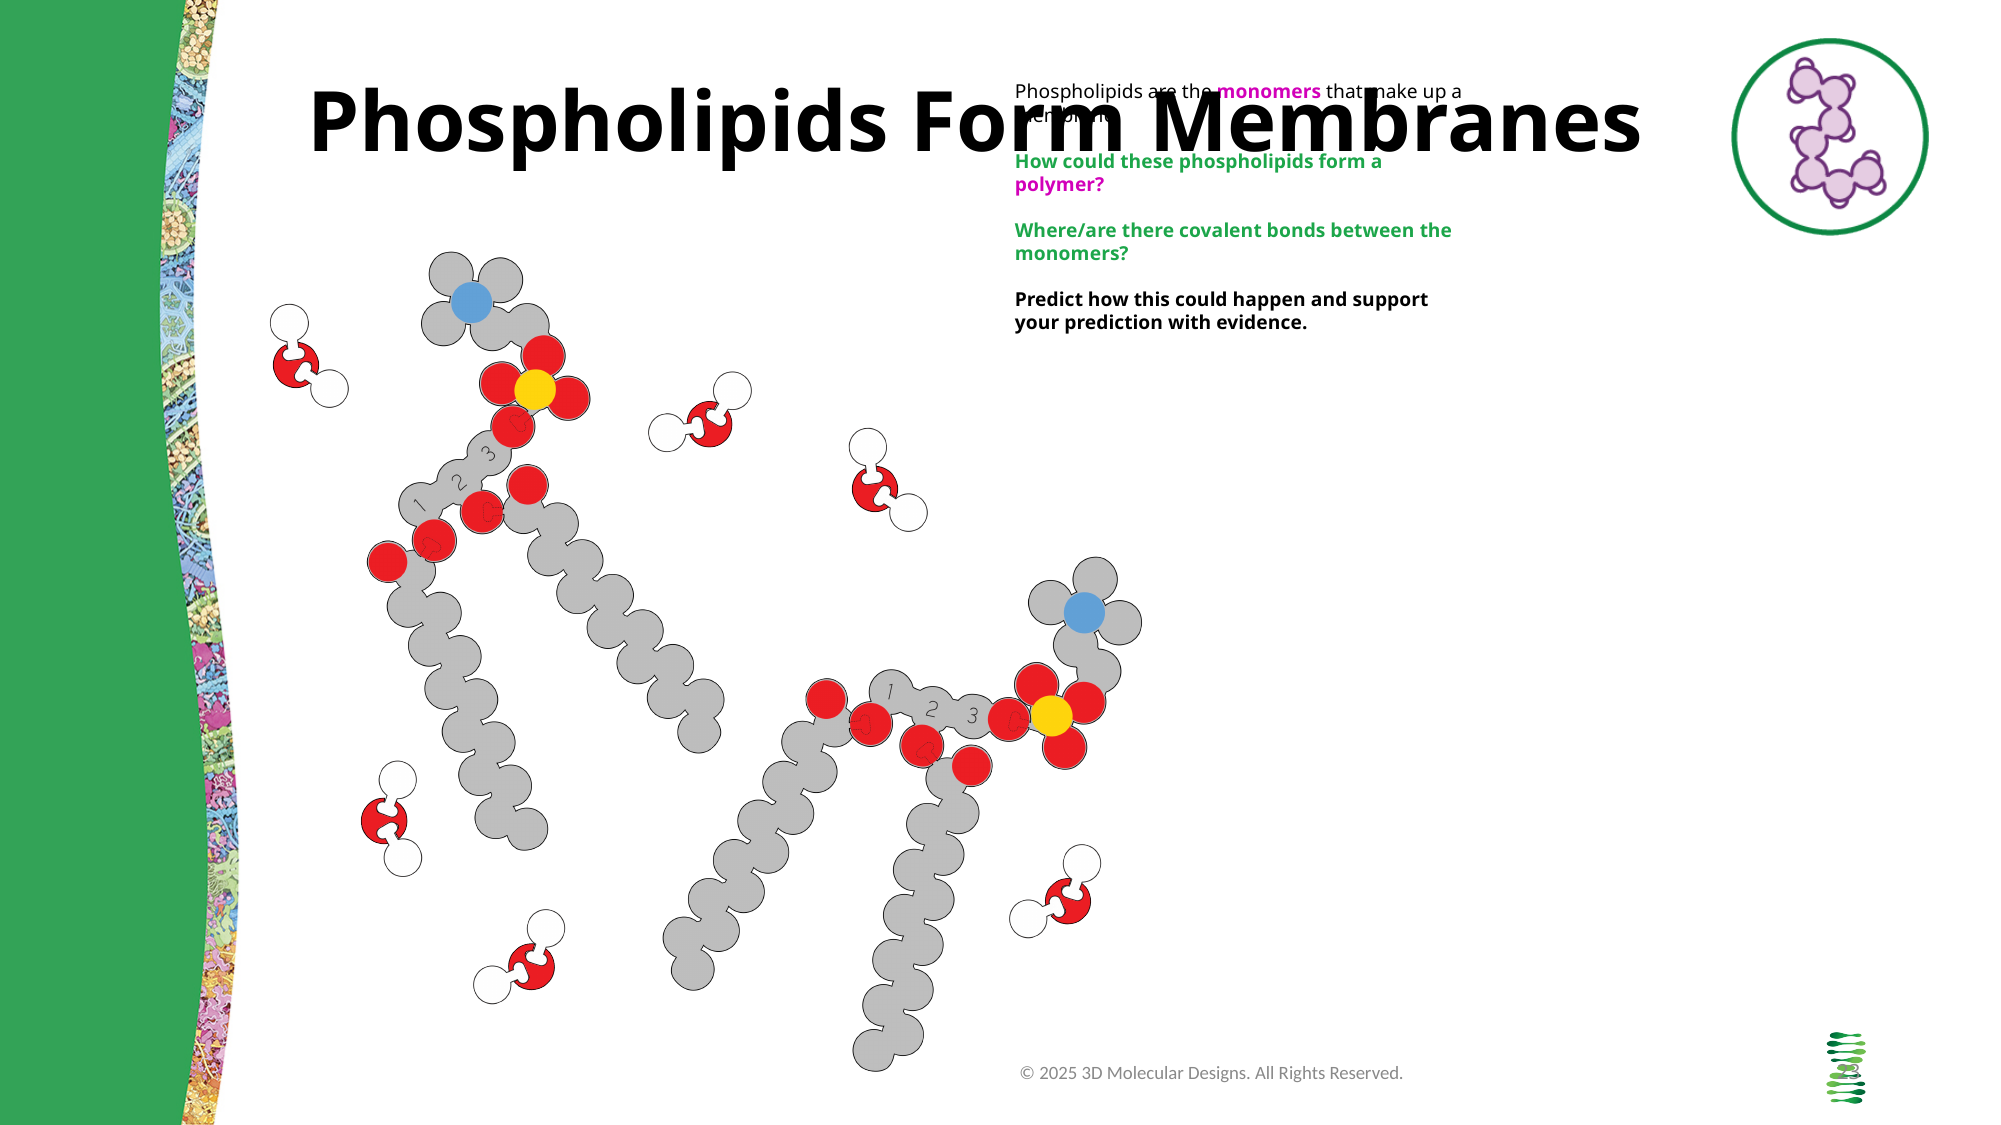

Phospholipids Form Membranes
# Phospholipids are the monomers that make up a membrane.
How could these phospholipids form a polymer?
Where/are there covalent bonds between the monomers?
Predict how this could happen and support your prediction with evidence.